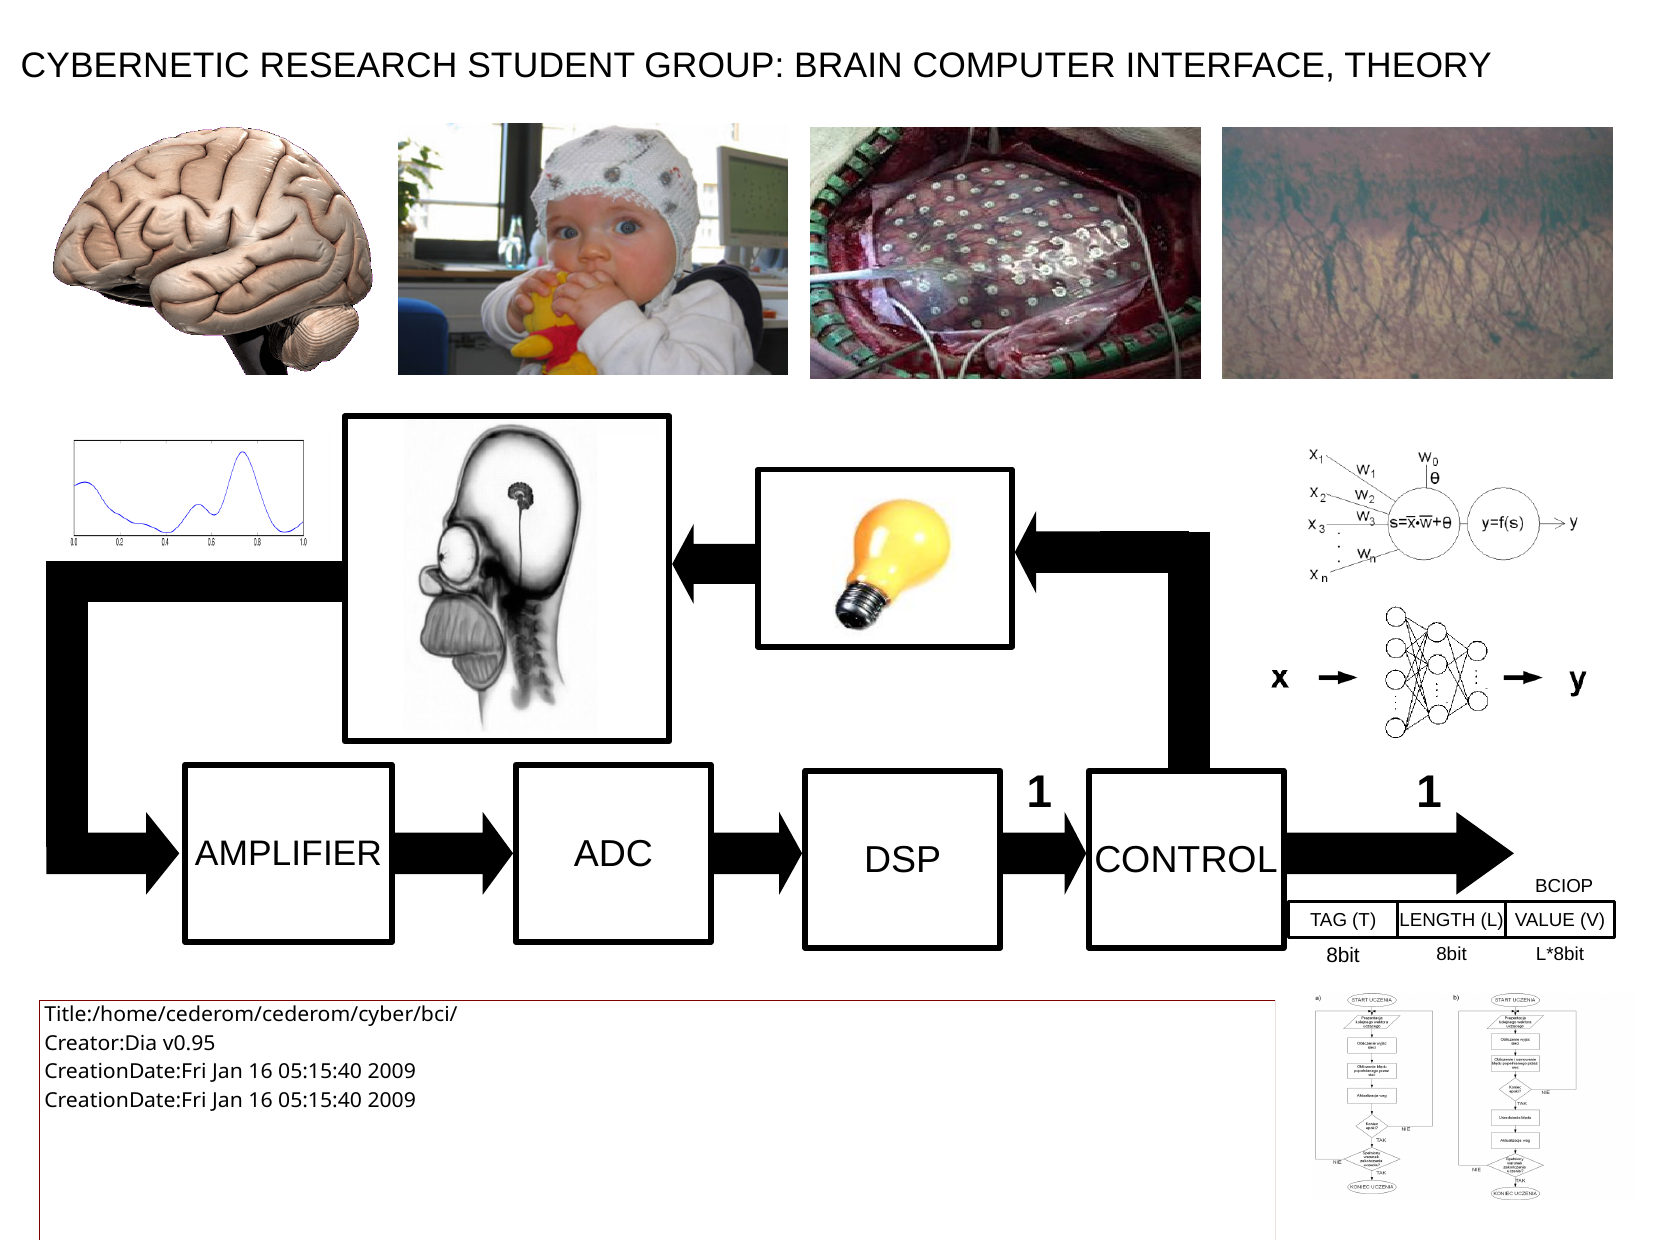

CYBERNETIC RESEARCH STUDENT GROUP: BRAIN COMPUTER INTERFACE, THEORY
ADC
1
1
AMPLIFIER
ADC
DSP
CONTROL
BCIOP
TAG (T)
LENGTH (L)
VALUE (V)
8bit
8bit
L*8bit